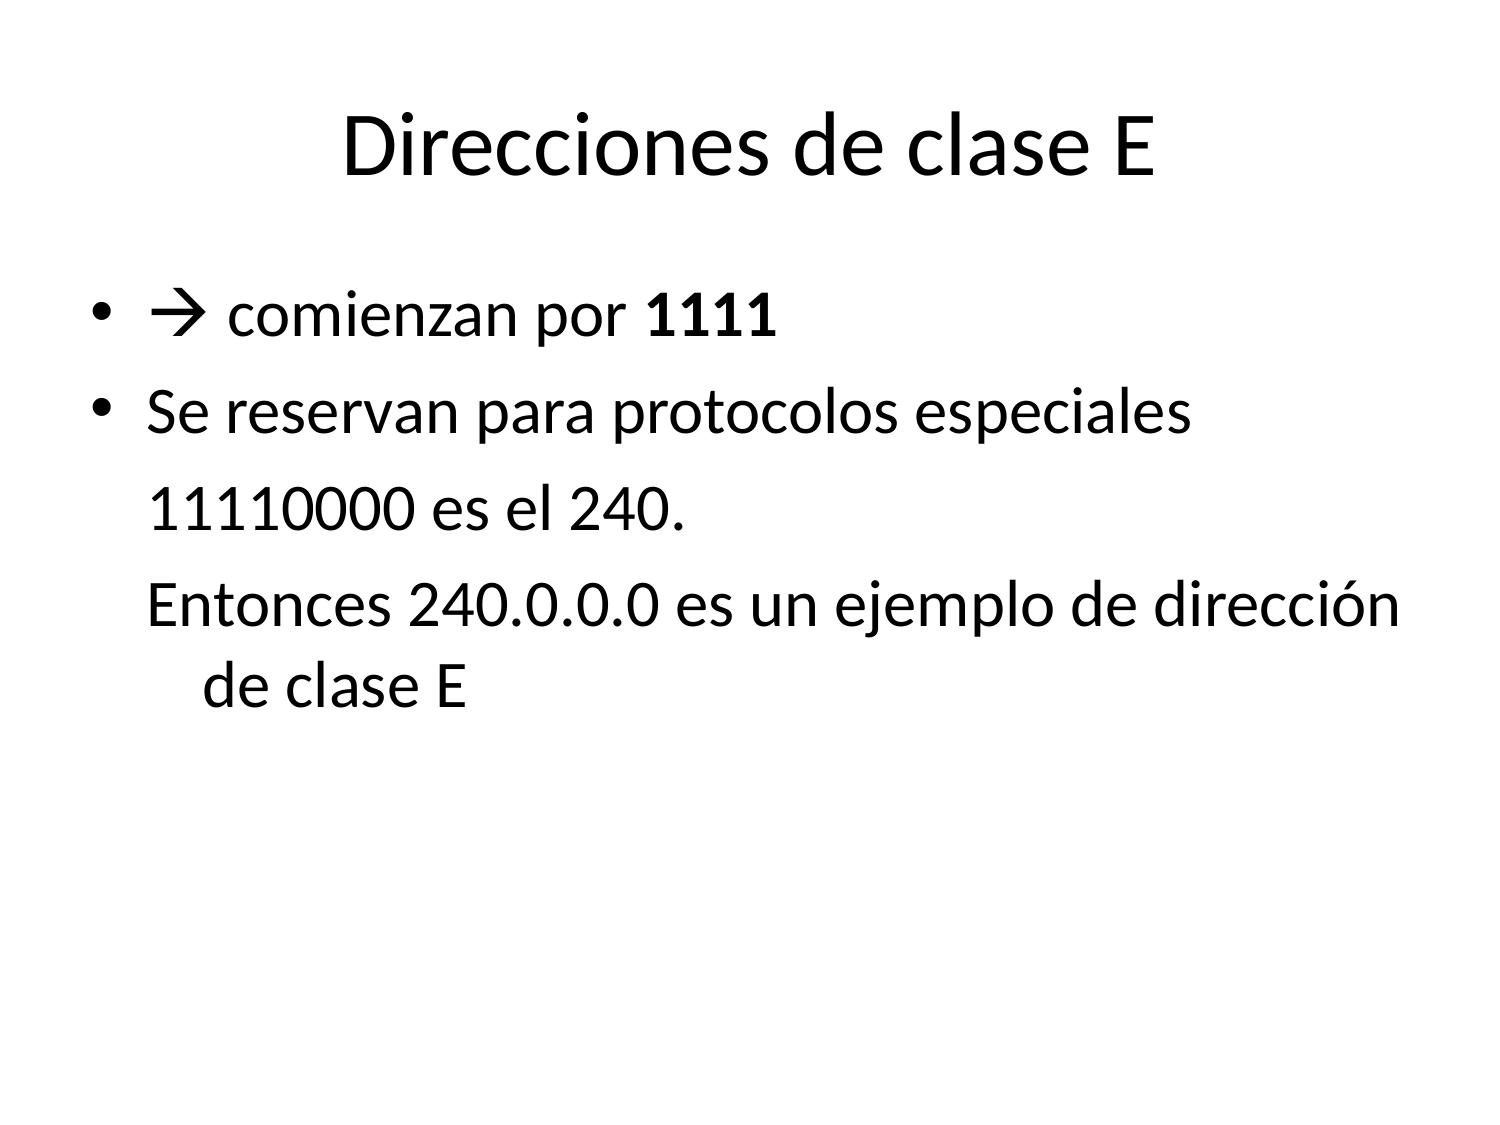

# Direcciones de clase E
 comienzan por 1111
Se reservan para protocolos especiales
11110000 es el 240.
Entonces 240.0.0.0 es un ejemplo de dirección de clase E